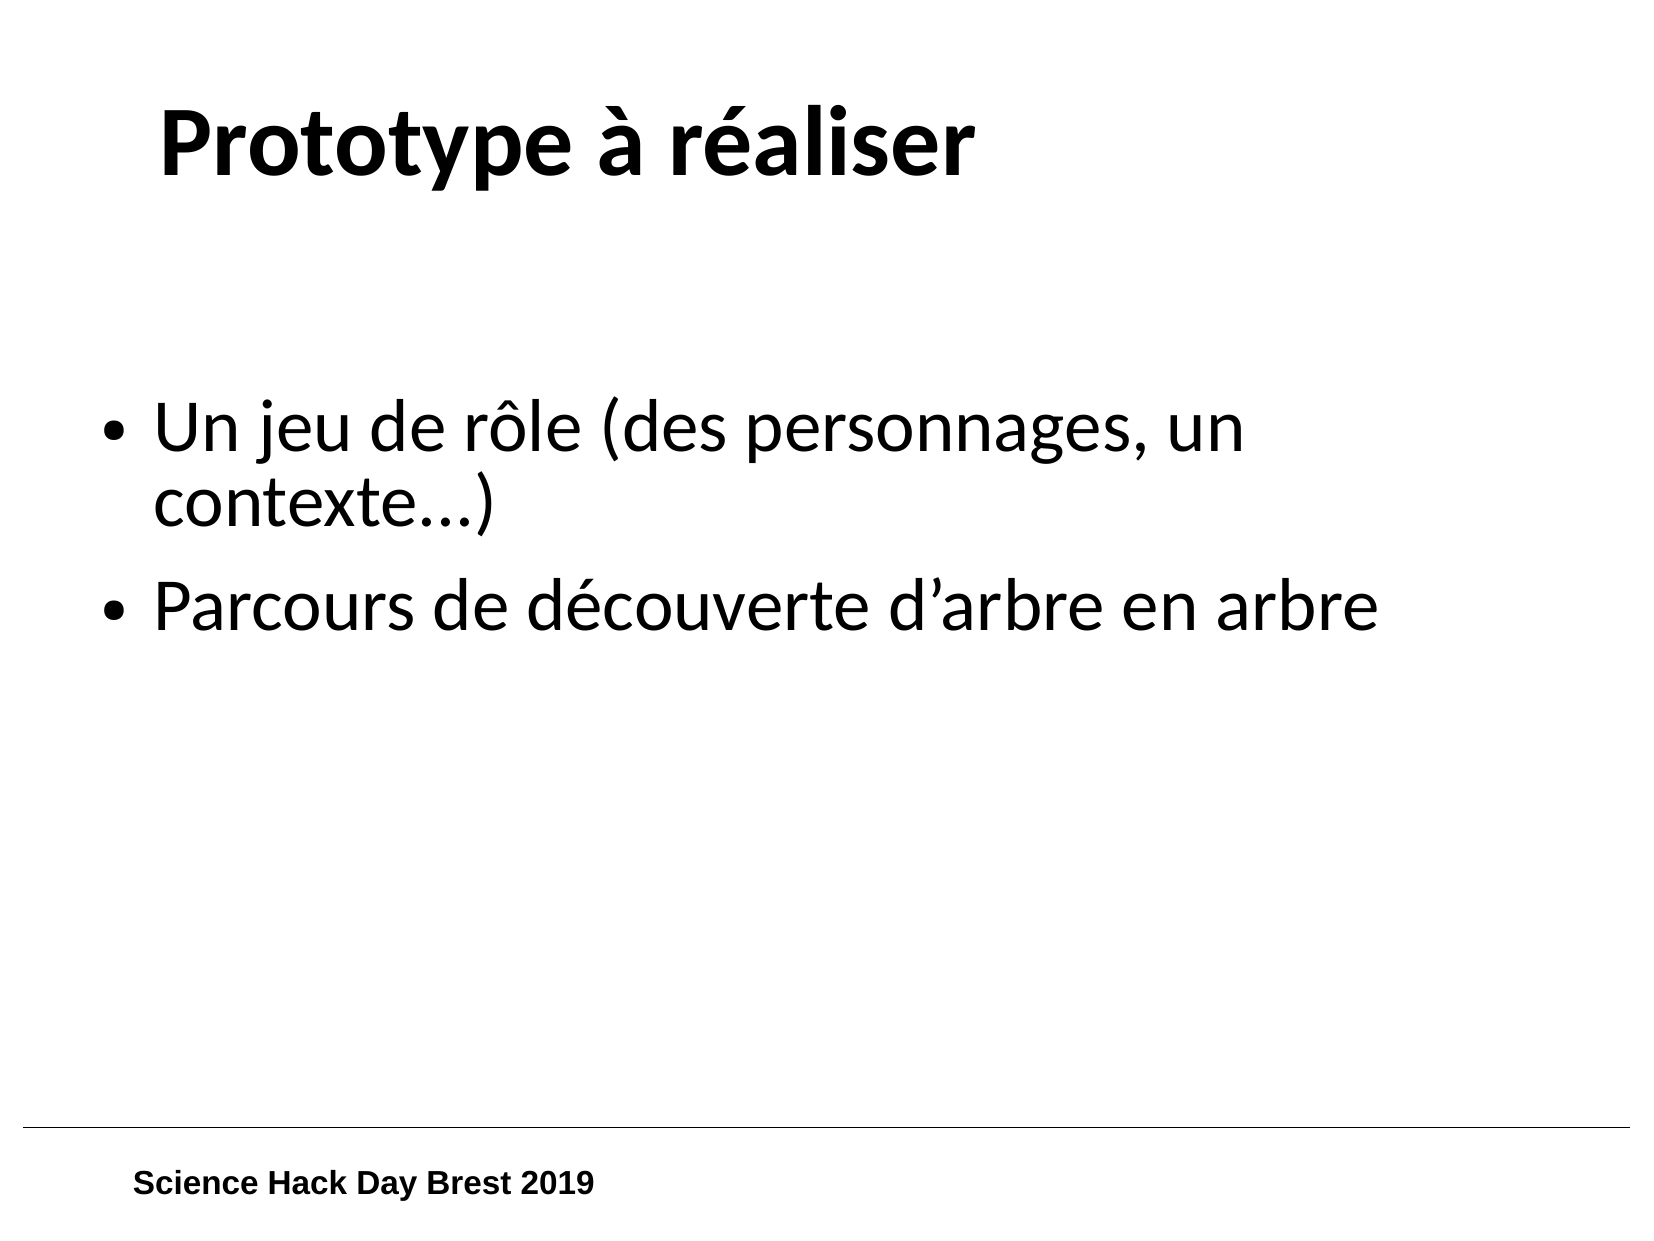

# Prototype à réaliser
Un jeu de rôle (des personnages, un contexte...)
Parcours de découverte d’arbre en arbre
Science Hack Day Brest 2019